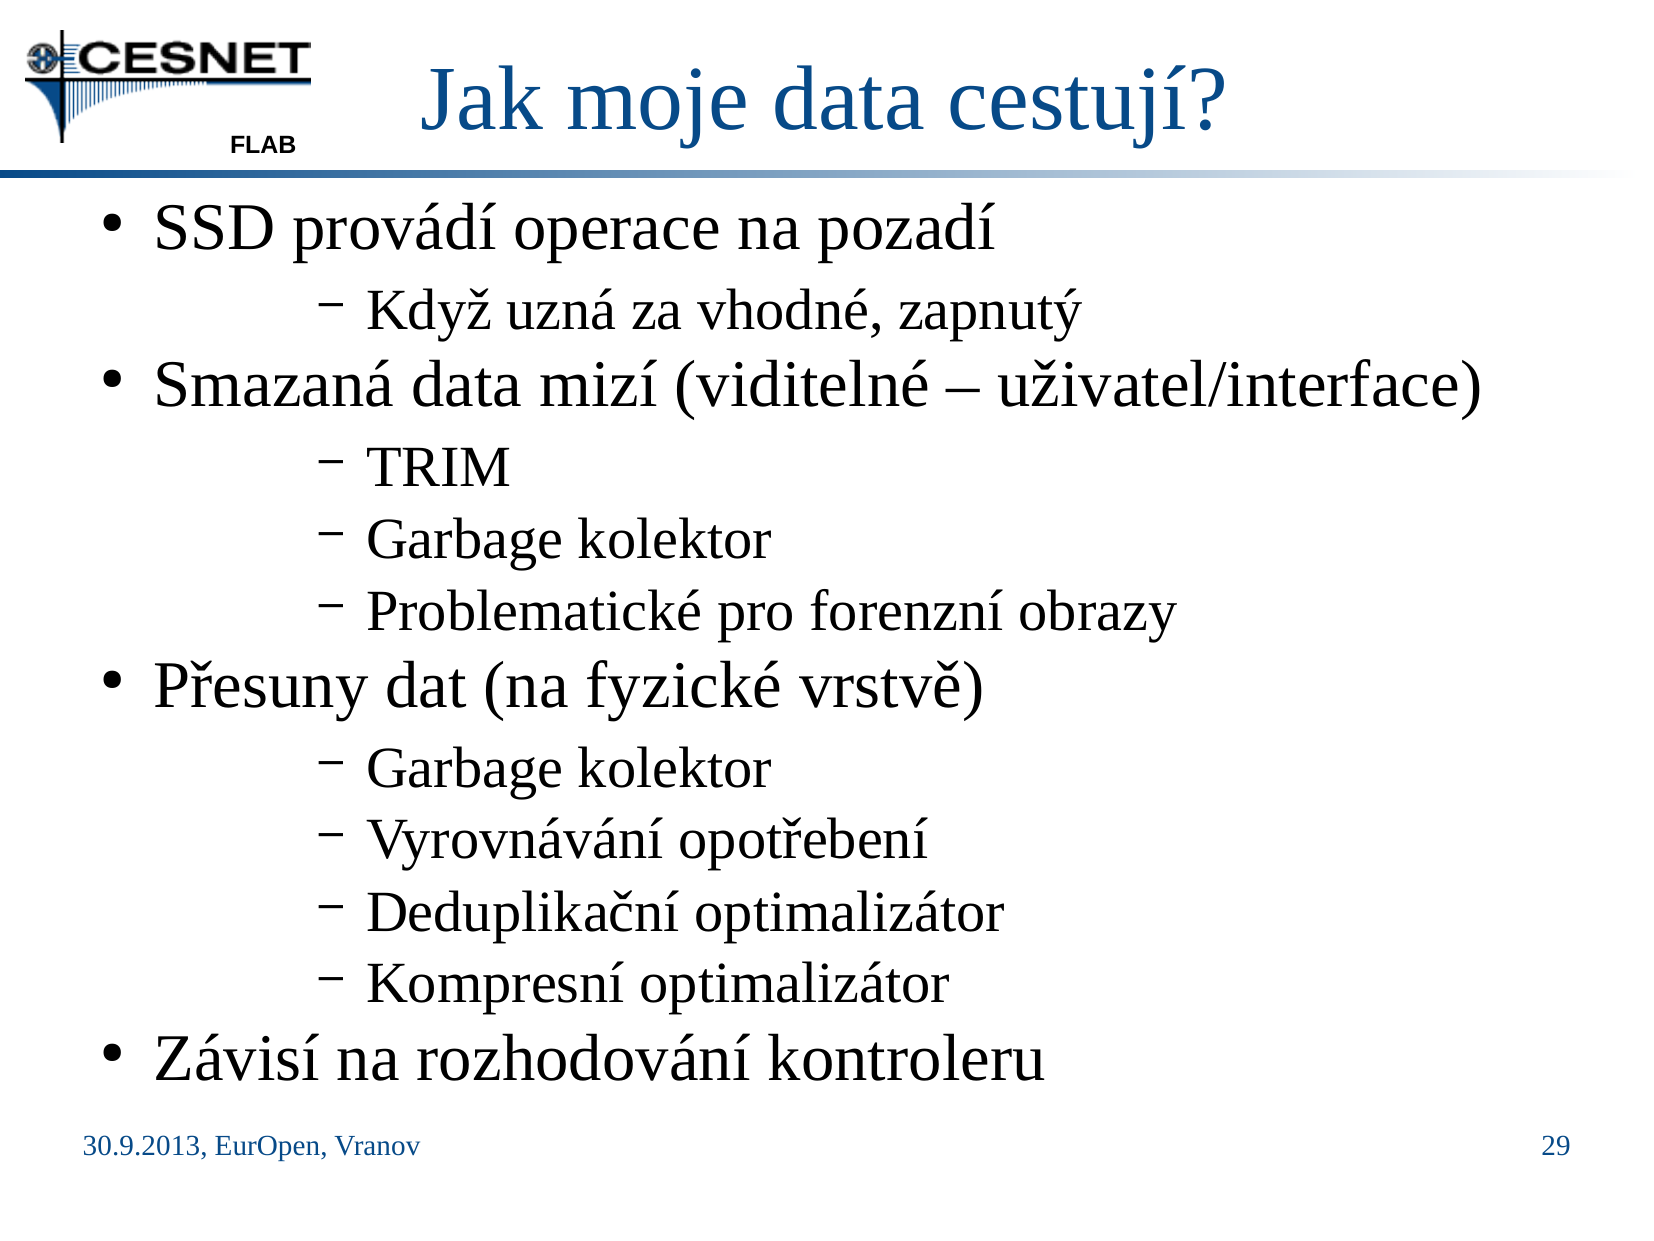

# Jak moje data cestují?
SSD provádí operace na pozadí
Když uzná za vhodné, zapnutý
Smazaná data mizí (viditelné – uživatel/interface)
TRIM
Garbage kolektor
Problematické pro forenzní obrazy
Přesuny dat (na fyzické vrstvě)
Garbage kolektor
Vyrovnávání opotřebení
Deduplikační optimalizátor
Kompresní optimalizátor
Závisí na rozhodování kontroleru
30.9.2013, EurOpen, Vranov
29